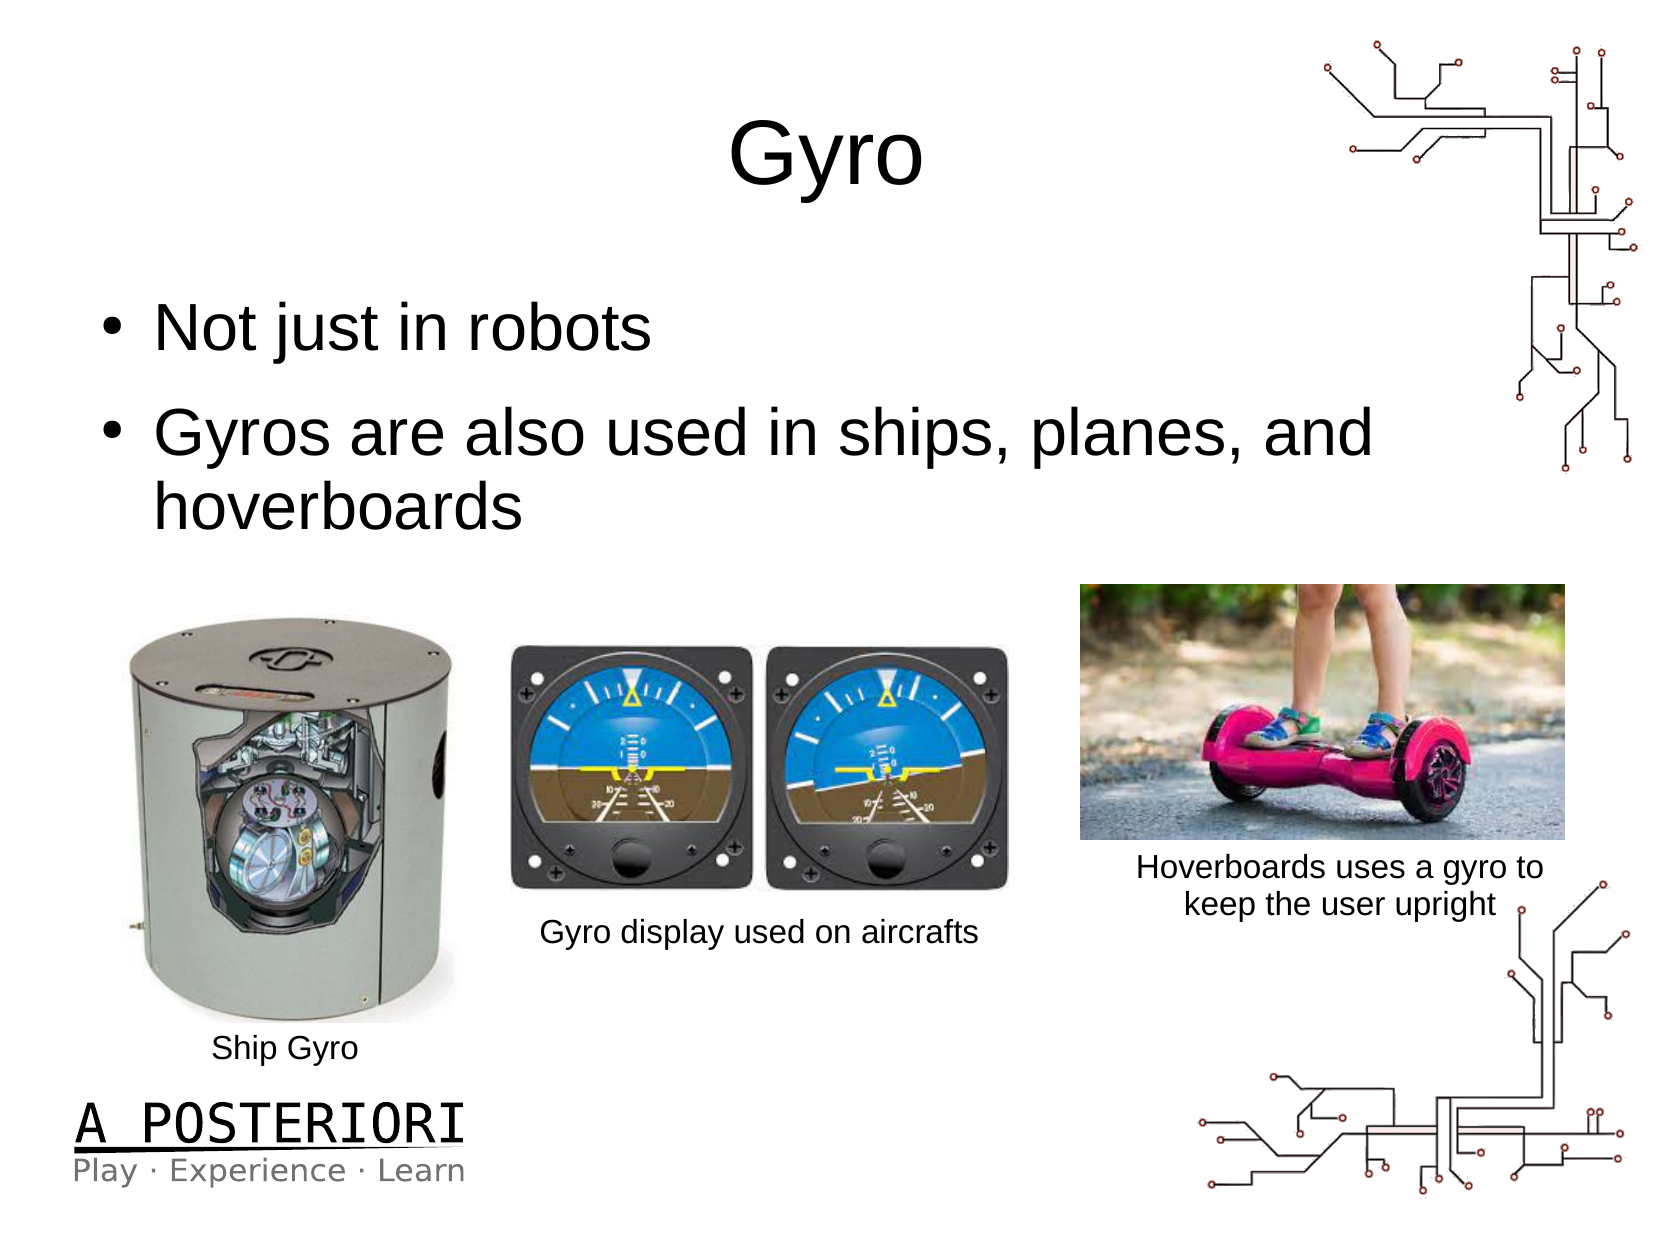

# Gyro
Not just in robots
Gyros are also used in ships, planes, and hoverboards
Hoverboards uses a gyro to
keep the user upright
Gyro display used on aircrafts
Ship Gyro